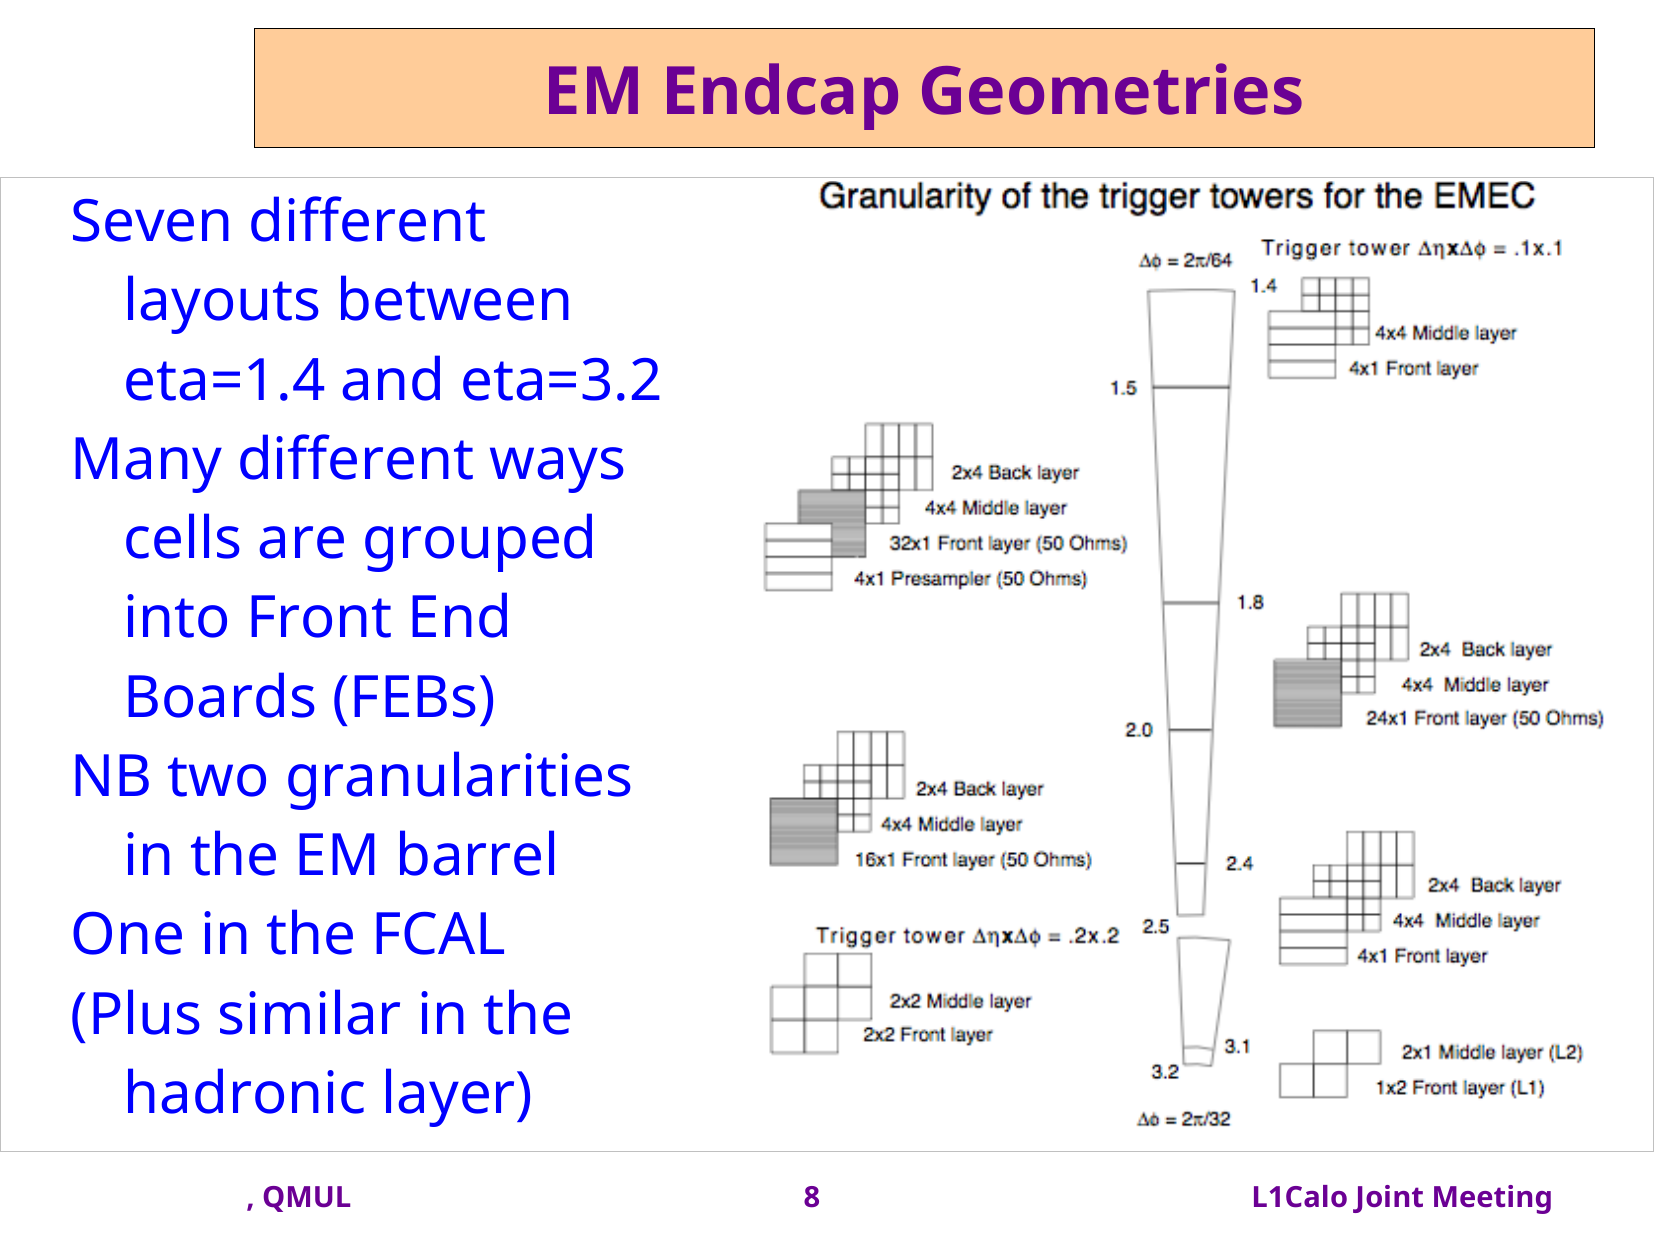

# EM Endcap Geometries
Seven different layouts between eta=1.4 and eta=3.2
Many different ways cells are grouped into Front End Boards (FEBs)
NB two granularities in the EM barrel
One in the FCAL
(Plus similar in the hadronic layer)